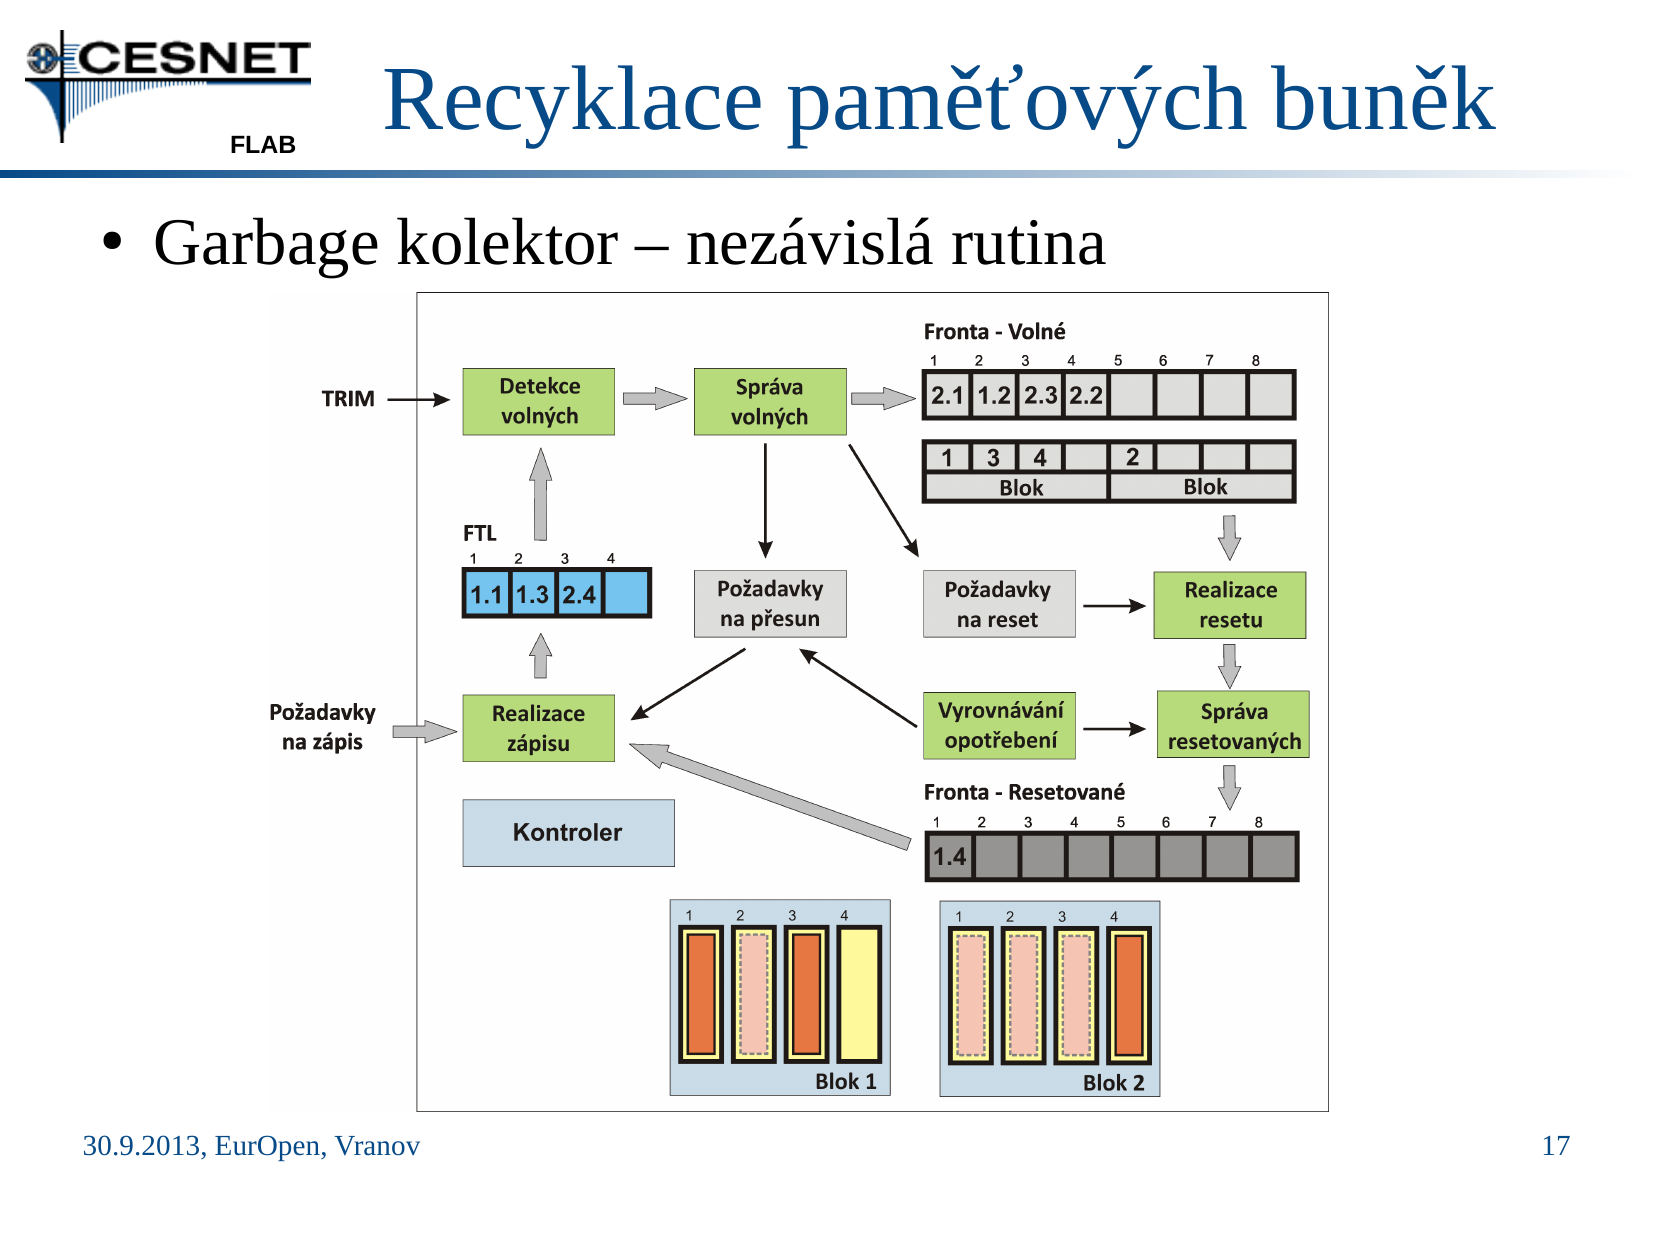

# Recyklace paměťových buněk
Garbage kolektor – nezávislá rutina
30.9.2013, EurOpen, Vranov
17